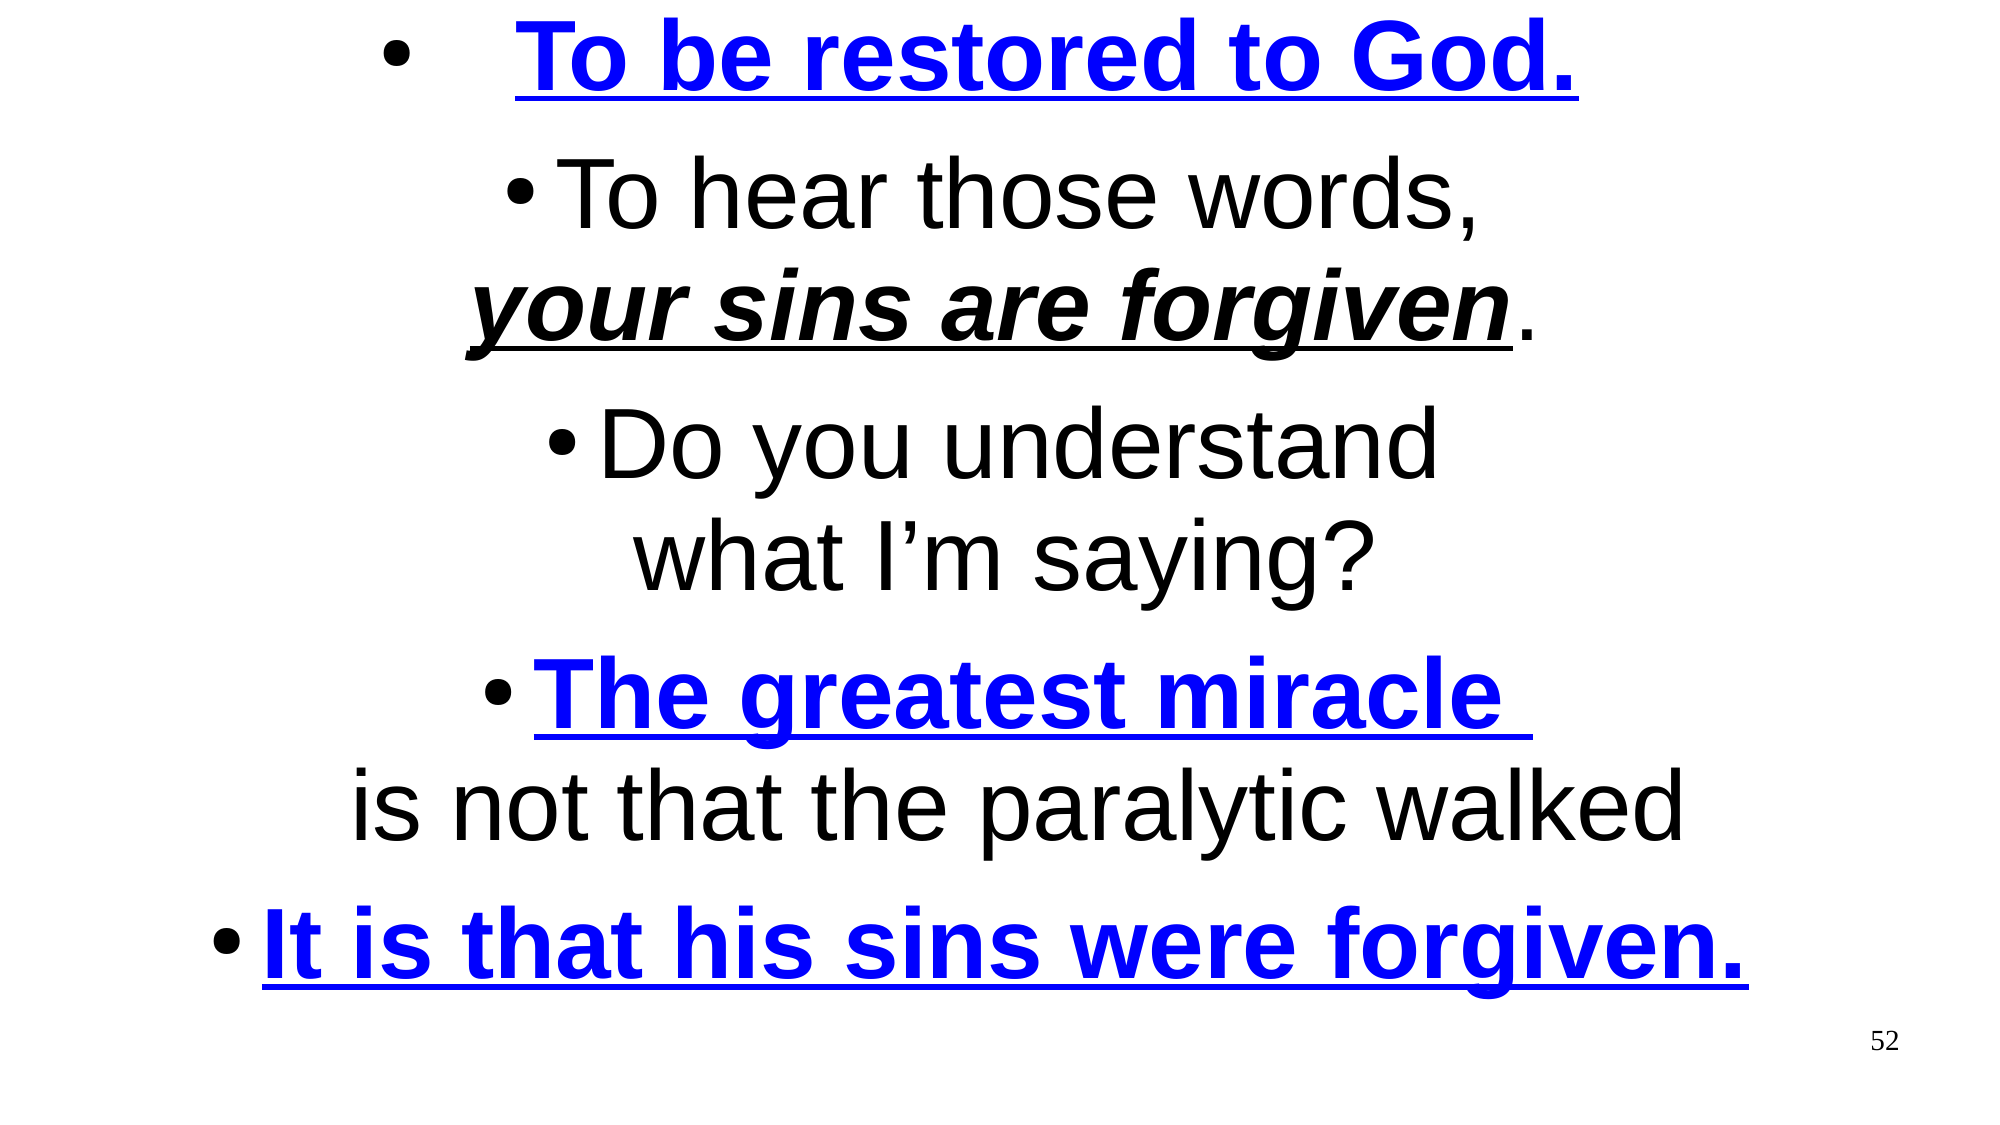

# To be restored to God.
To hear those words,
your sins are forgiven.
Do you understand
what I’m saying?
The greatest miracle
is not that the paralytic walked
It is that his sins were forgiven.
52